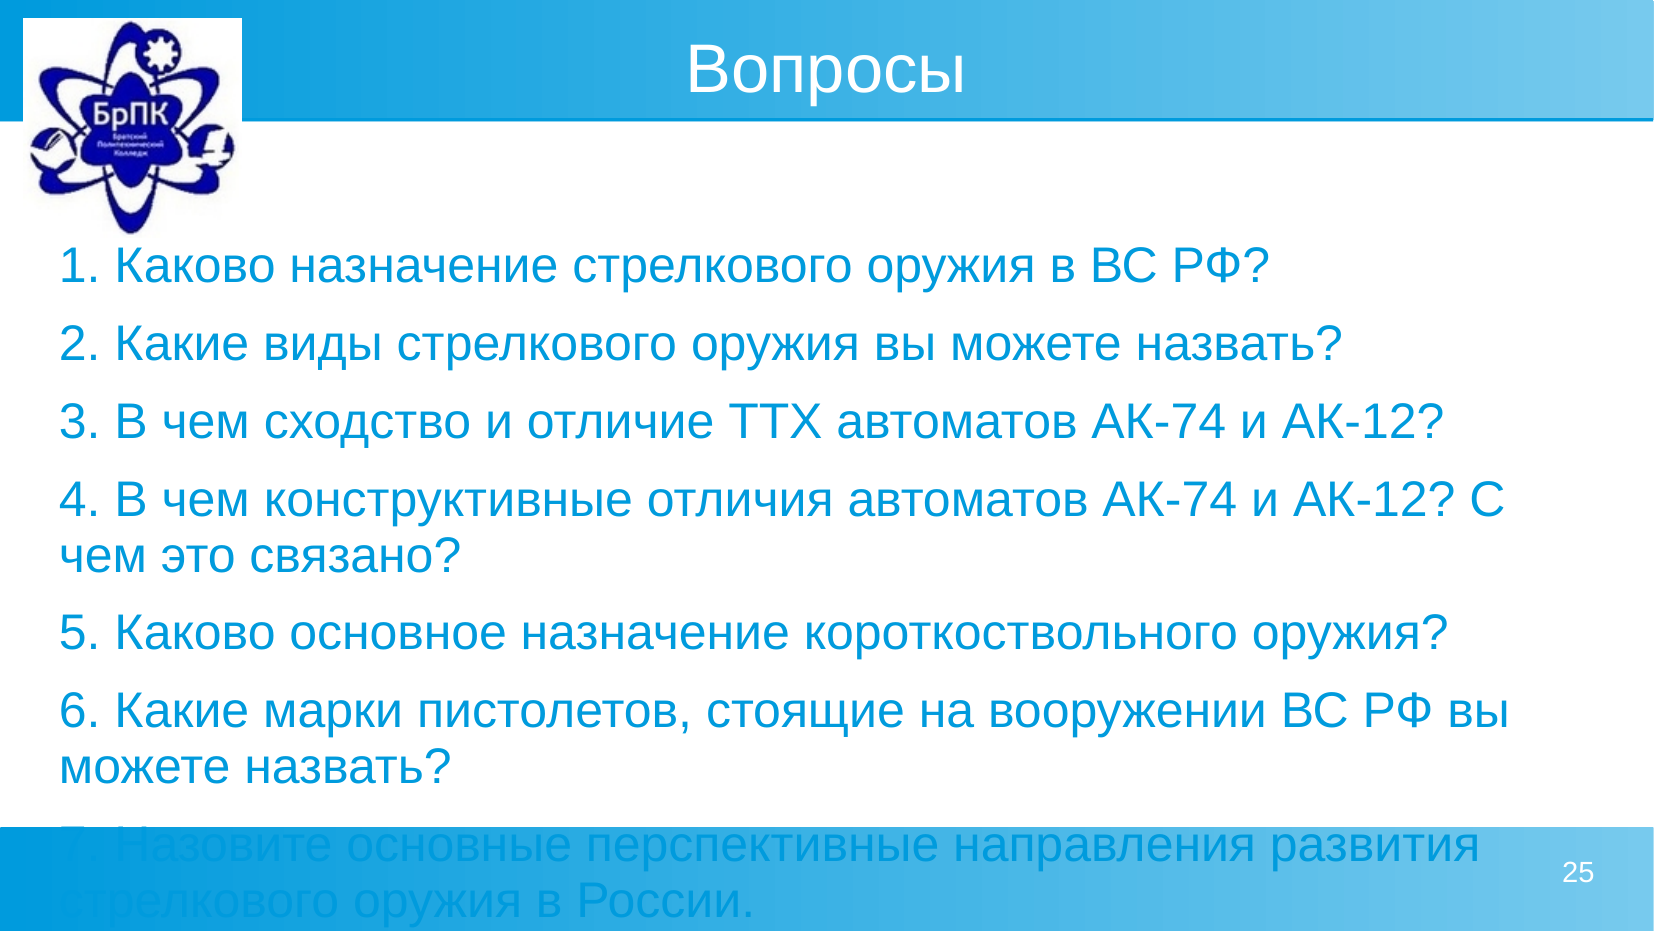

# Вопросы
1. Каково назначение стрелкового оружия в ВС РФ?
2. Какие виды стрелкового оружия вы можете назвать?
3. В чем сходство и отличие ТТХ автоматов АК-74 и АК-12?
4. В чем конструктивные отличия автоматов АК-74 и АК-12? С чем это связано?
5. Каково основное назначение короткоствольного оружия?
6. Какие марки пистолетов, стоящие на вооружении ВС РФ вы можете назвать?
7. Назовите основные перспективные направления развития стрелкового оружия в России.
25